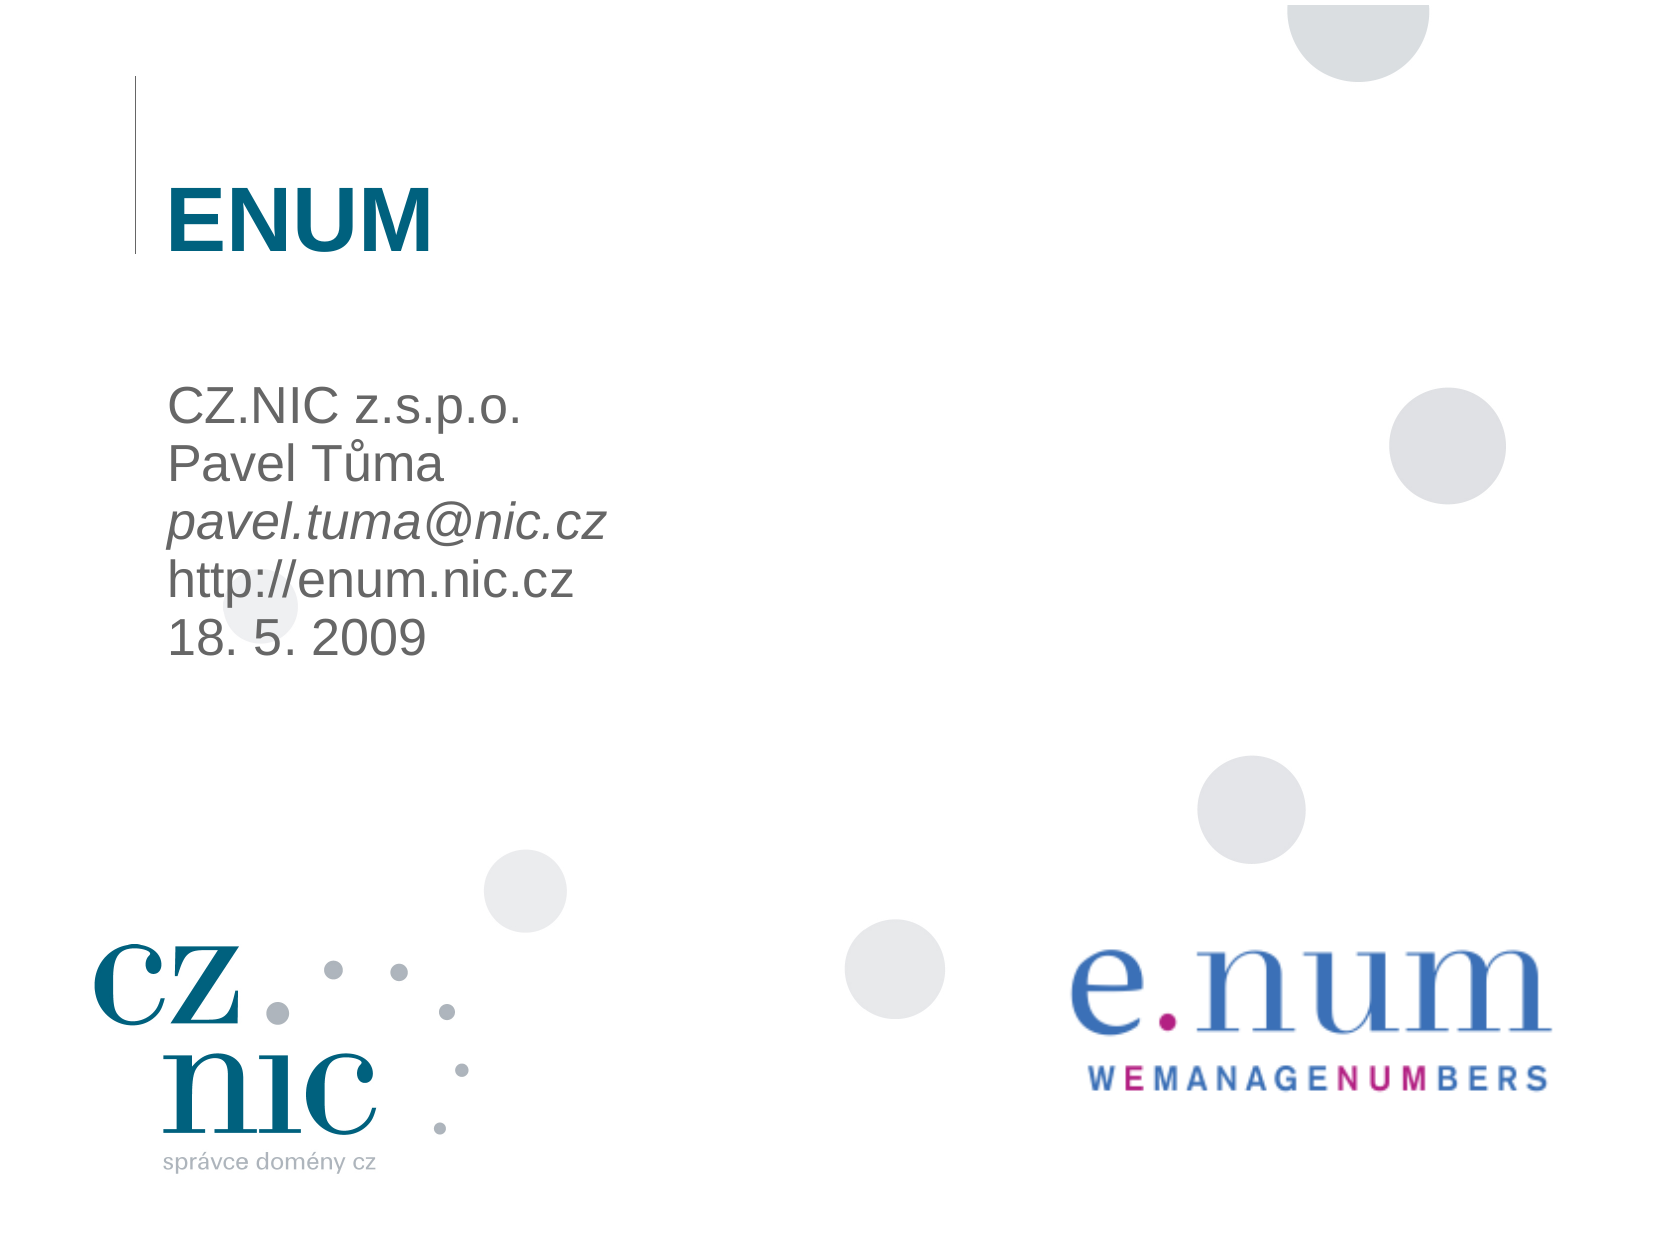

# ENUM
CZ.NIC z.s.p.o.
Pavel Tůma
pavel.tuma@nic.cz
http://enum.nic.cz
18. 5. 2009